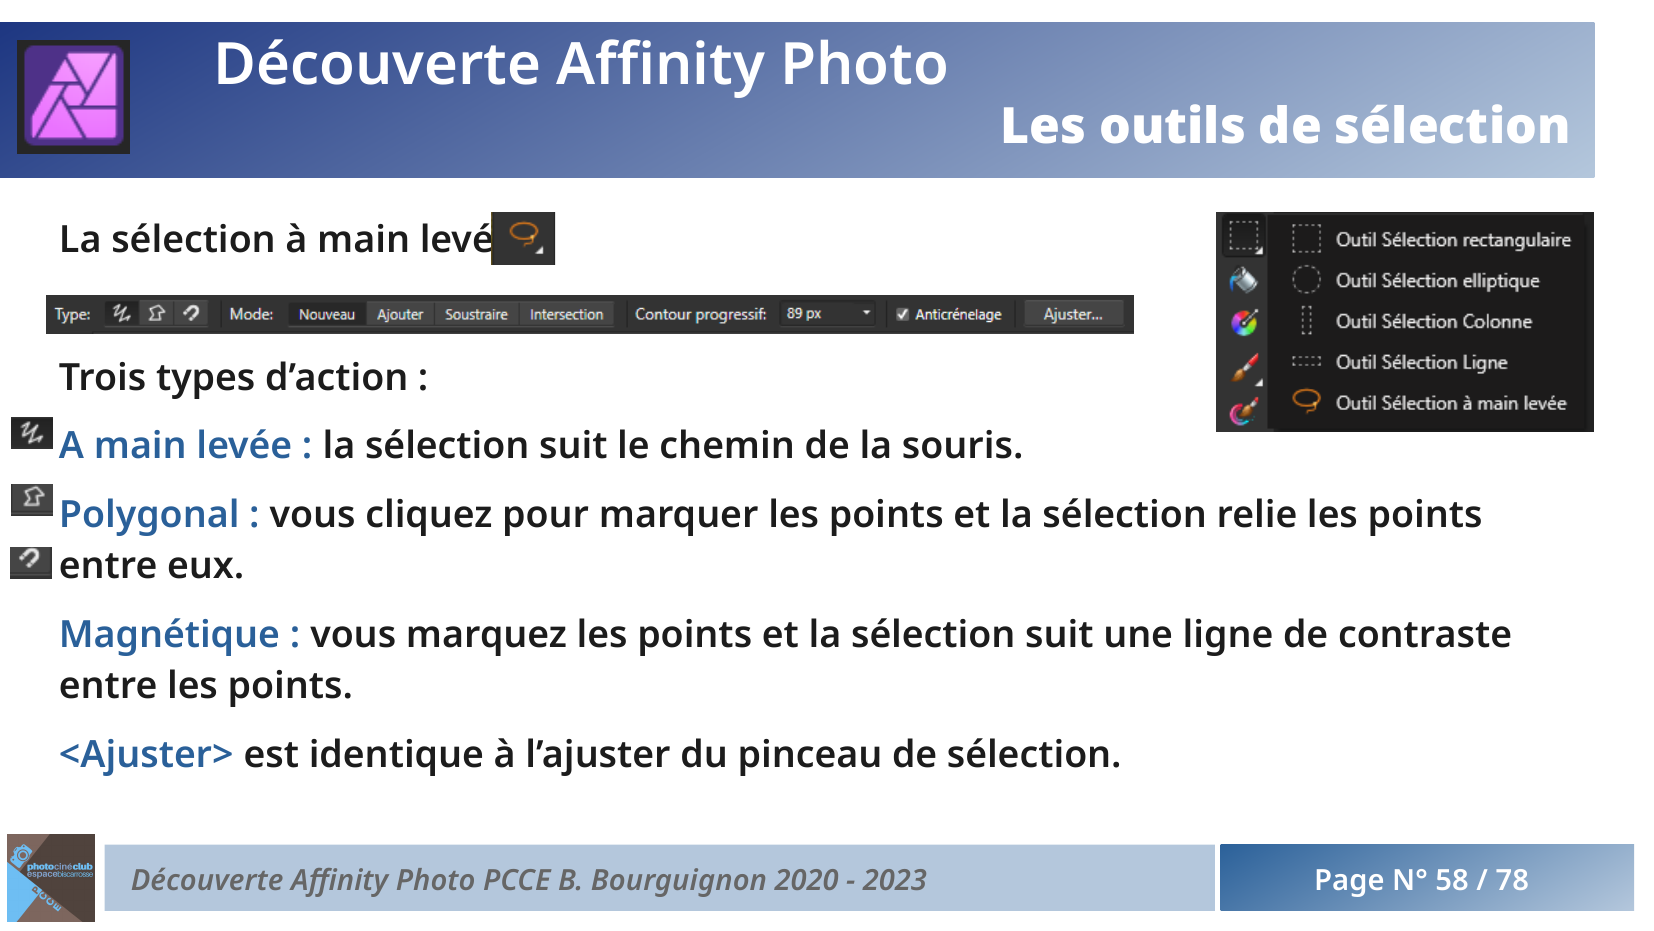

# Les outils de sélection
La sélection à main levée :
Trois types d’action :
A main levée : la sélection suit le chemin de la souris.
Polygonal : vous cliquez pour marquer les points et la sélection relie les points entre eux.
Magnétique : vous marquez les points et la sélection suit une ligne de contraste entre les points.
<Ajuster> est identique à l’ajuster du pinceau de sélection.